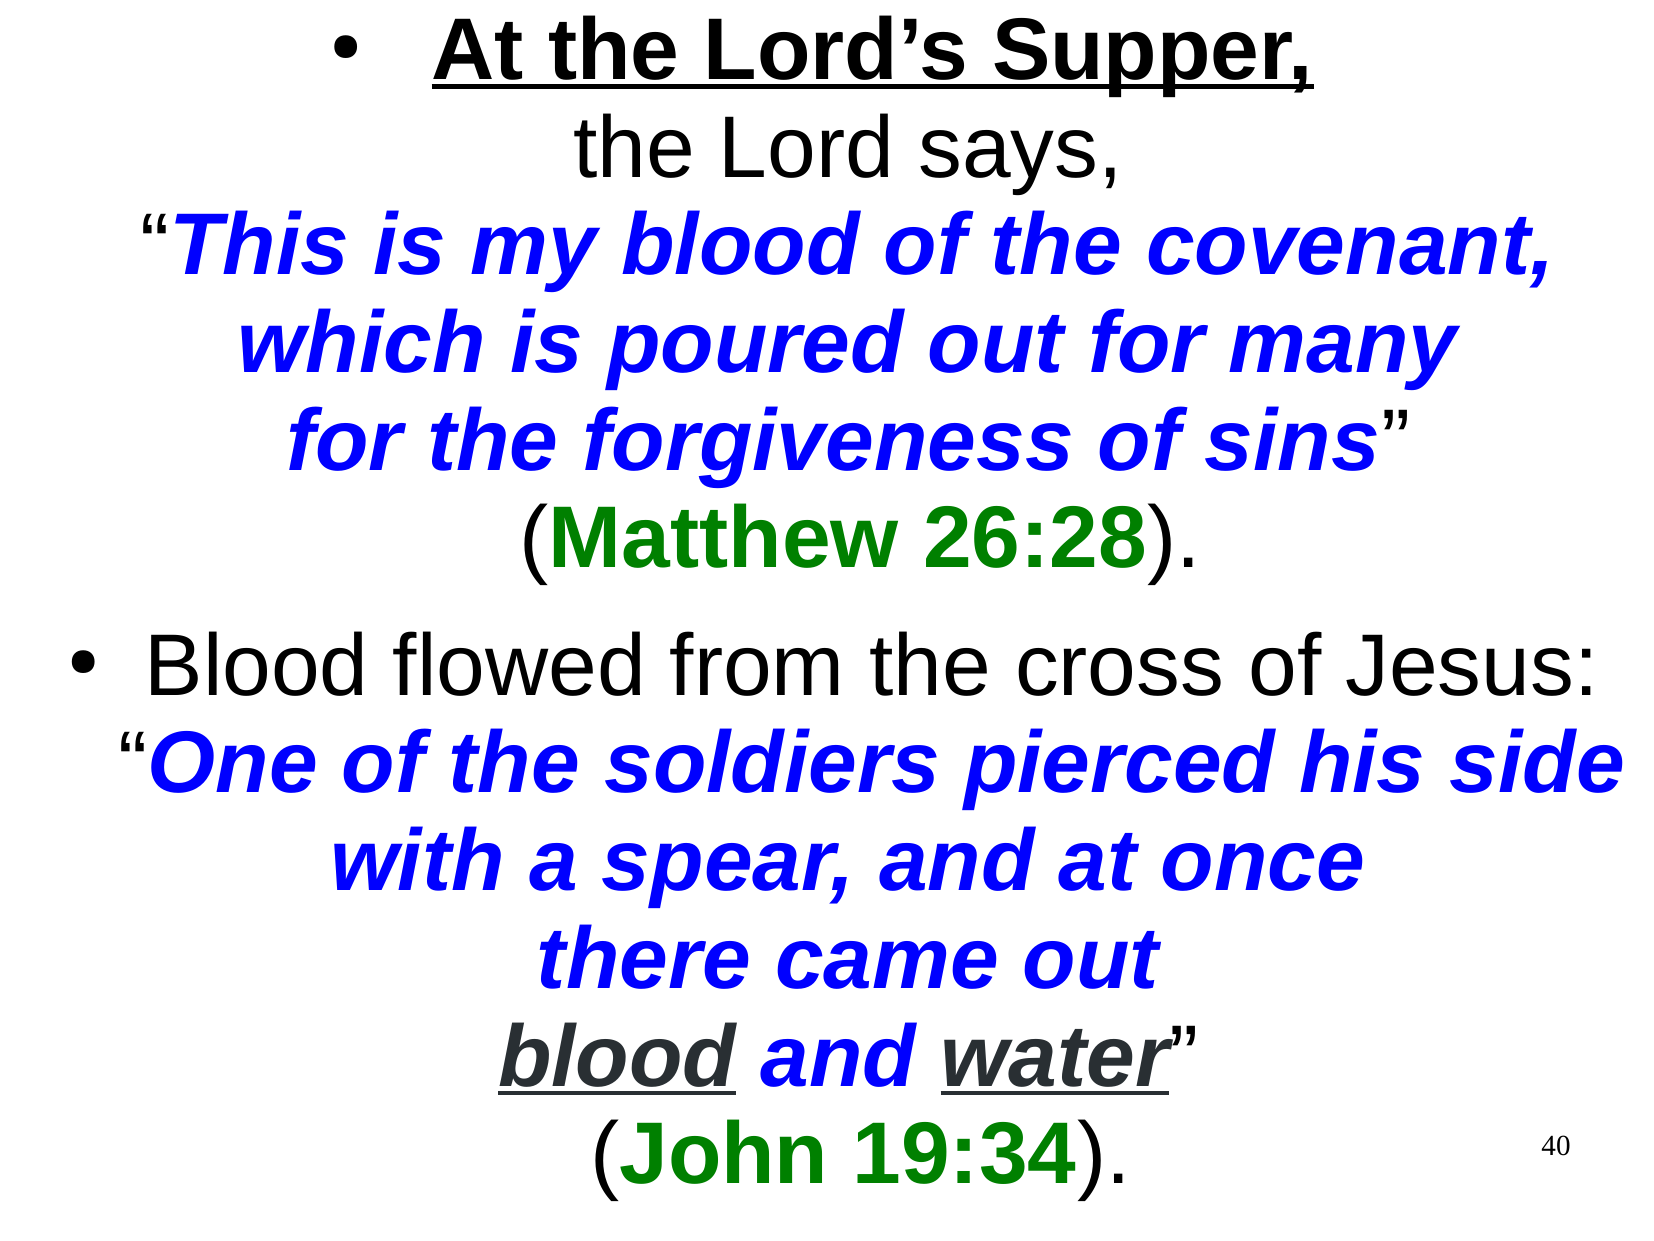

# At the Lord’s Supper, the Lord says, “This is my blood of the covenant, which is poured out for many for the forgiveness of sins” (Matthew 26:28).
 Blood flowed from the cross of Jesus:
 “One of the soldiers pierced his side with a spear, and at once
there came out
blood and water”
(John 19:34).
40